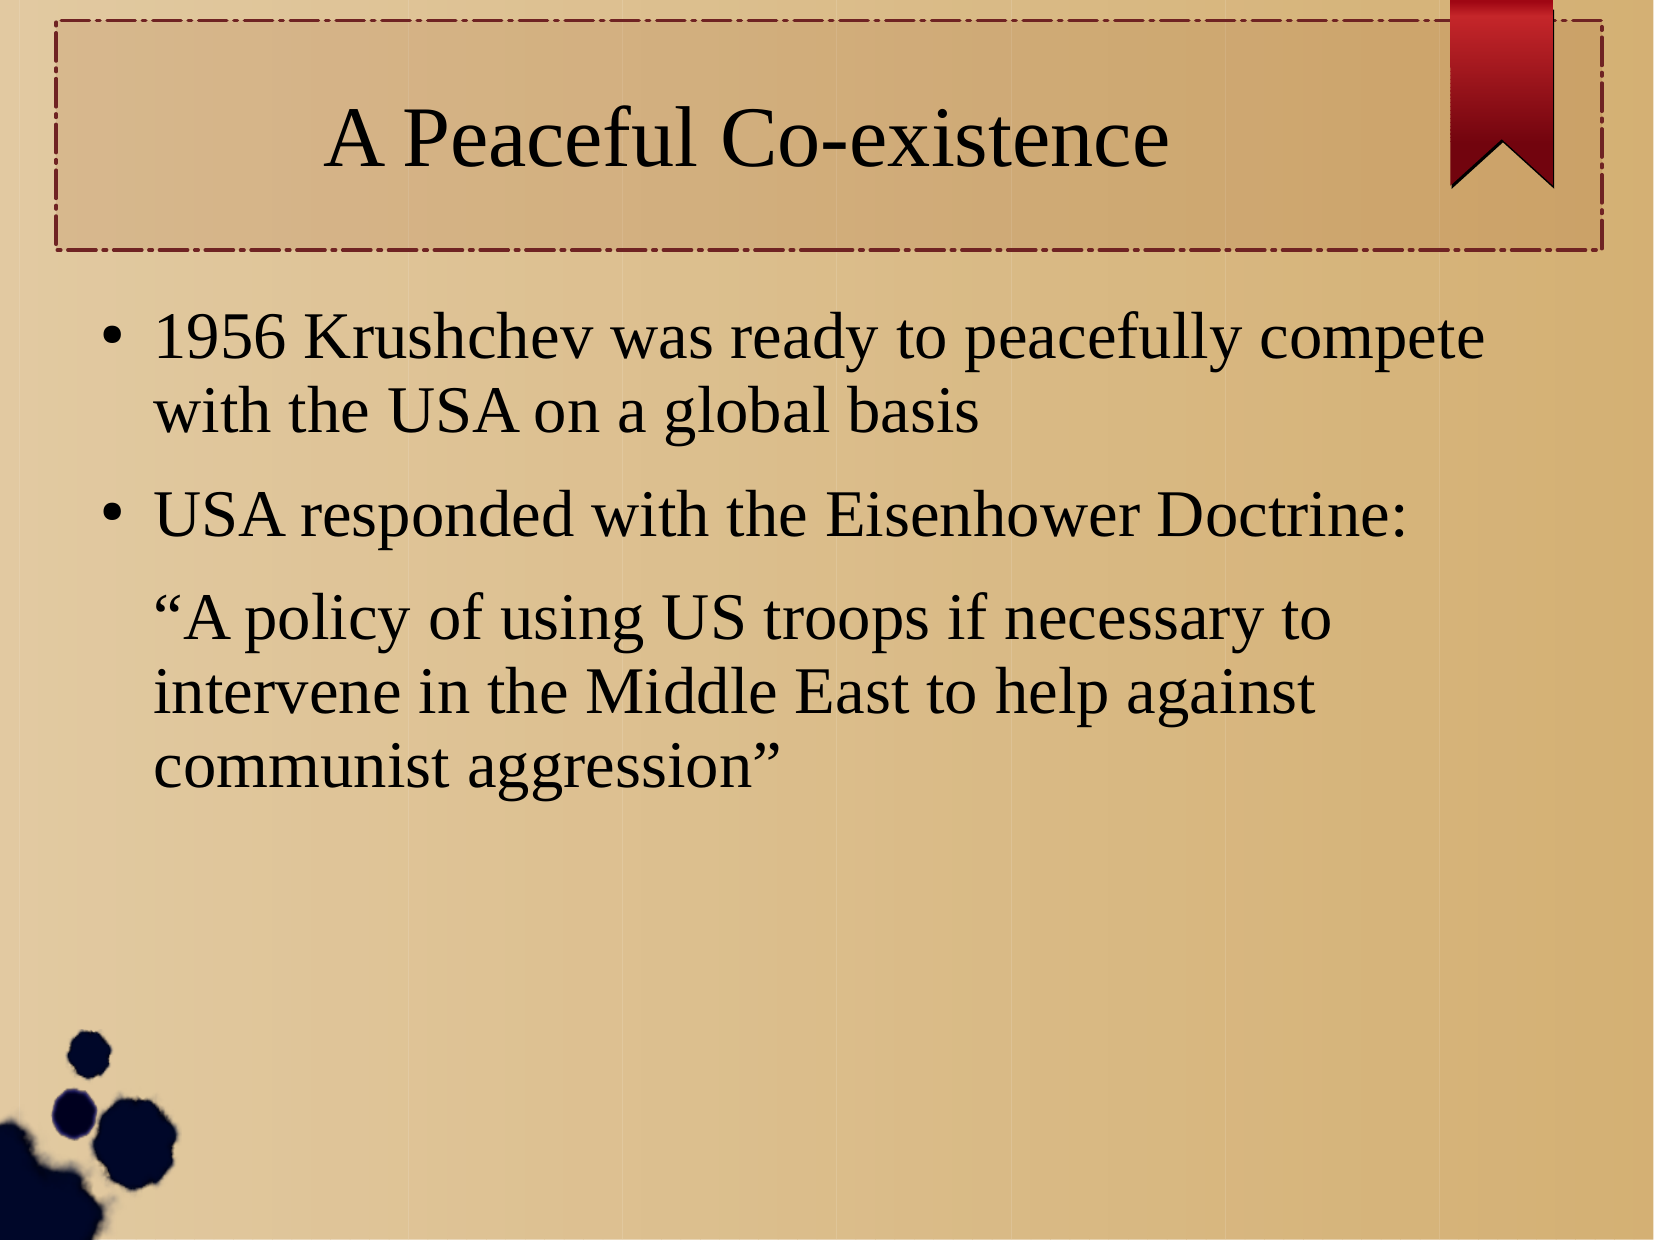

# A Peaceful Co-existence
1956 Krushchev was ready to peacefully compete with the USA on a global basis
USA responded with the Eisenhower Doctrine:
“A policy of using US troops if necessary to intervene in the Middle East to help against communist aggression”